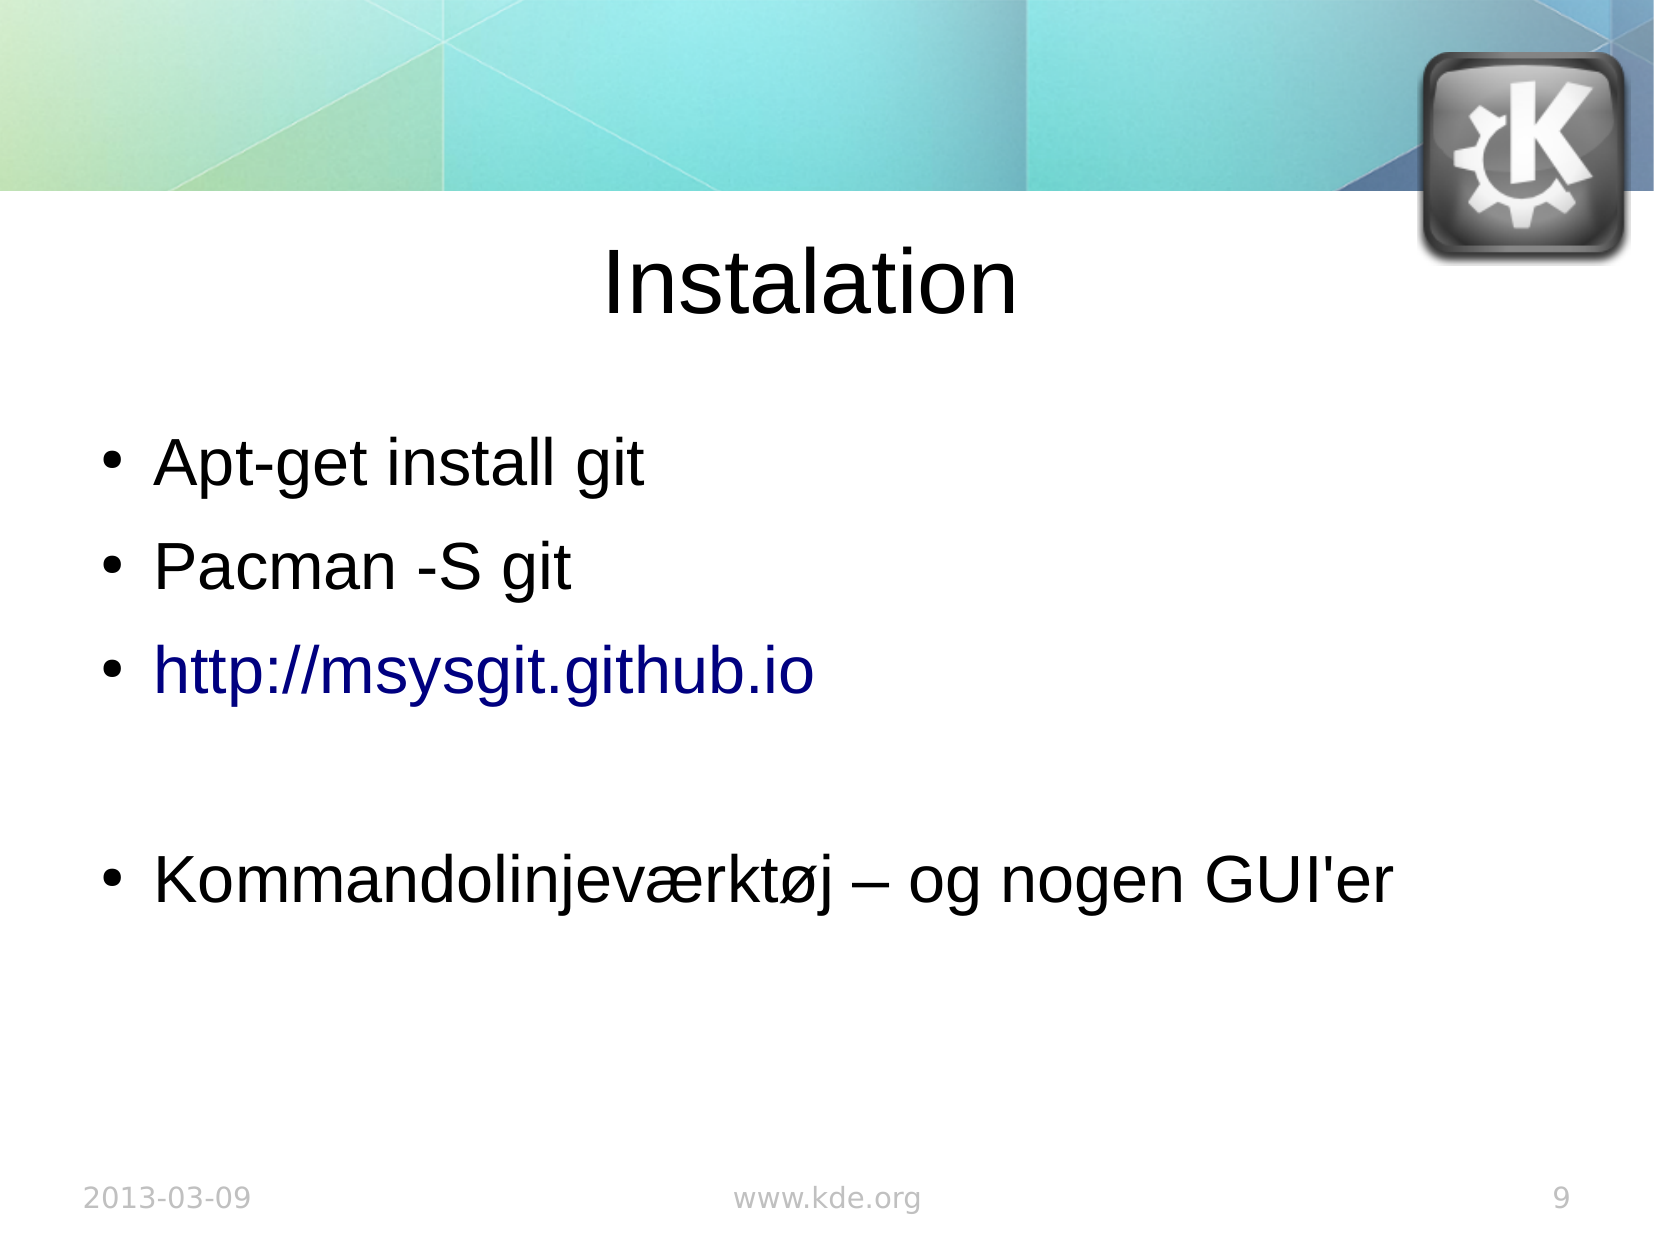

# Instalation
Apt-get install git
Pacman -S git
http://msysgit.github.io
Kommandolinjeværktøj – og nogen GUI'er
2013-03-09
www.kde.org
9